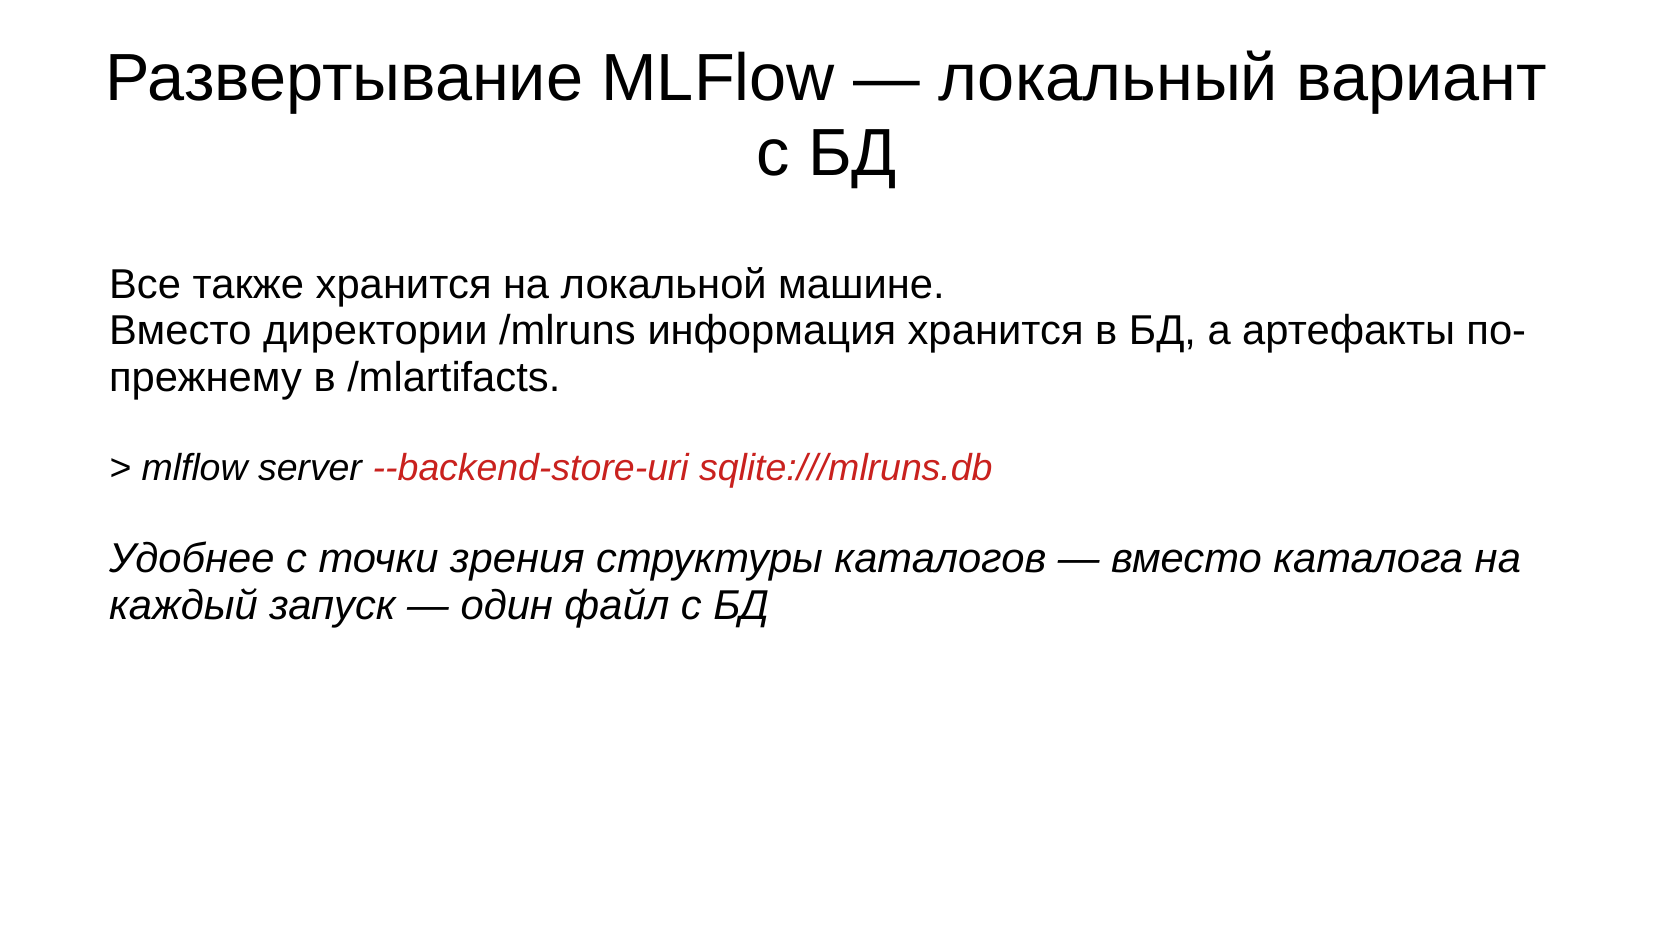

# Развертывание MLFlow — локальный вариант с БД
Все также хранится на локальной машине.
Вместо директории /mlruns информация хранится в БД, а артефакты по-прежнему в /mlartifacts.
> mlflow server --backend-store-uri sqlite:///mlruns.db
Удобнее с точки зрения структуры каталогов — вместо каталога на каждый запуск — один файл с БД